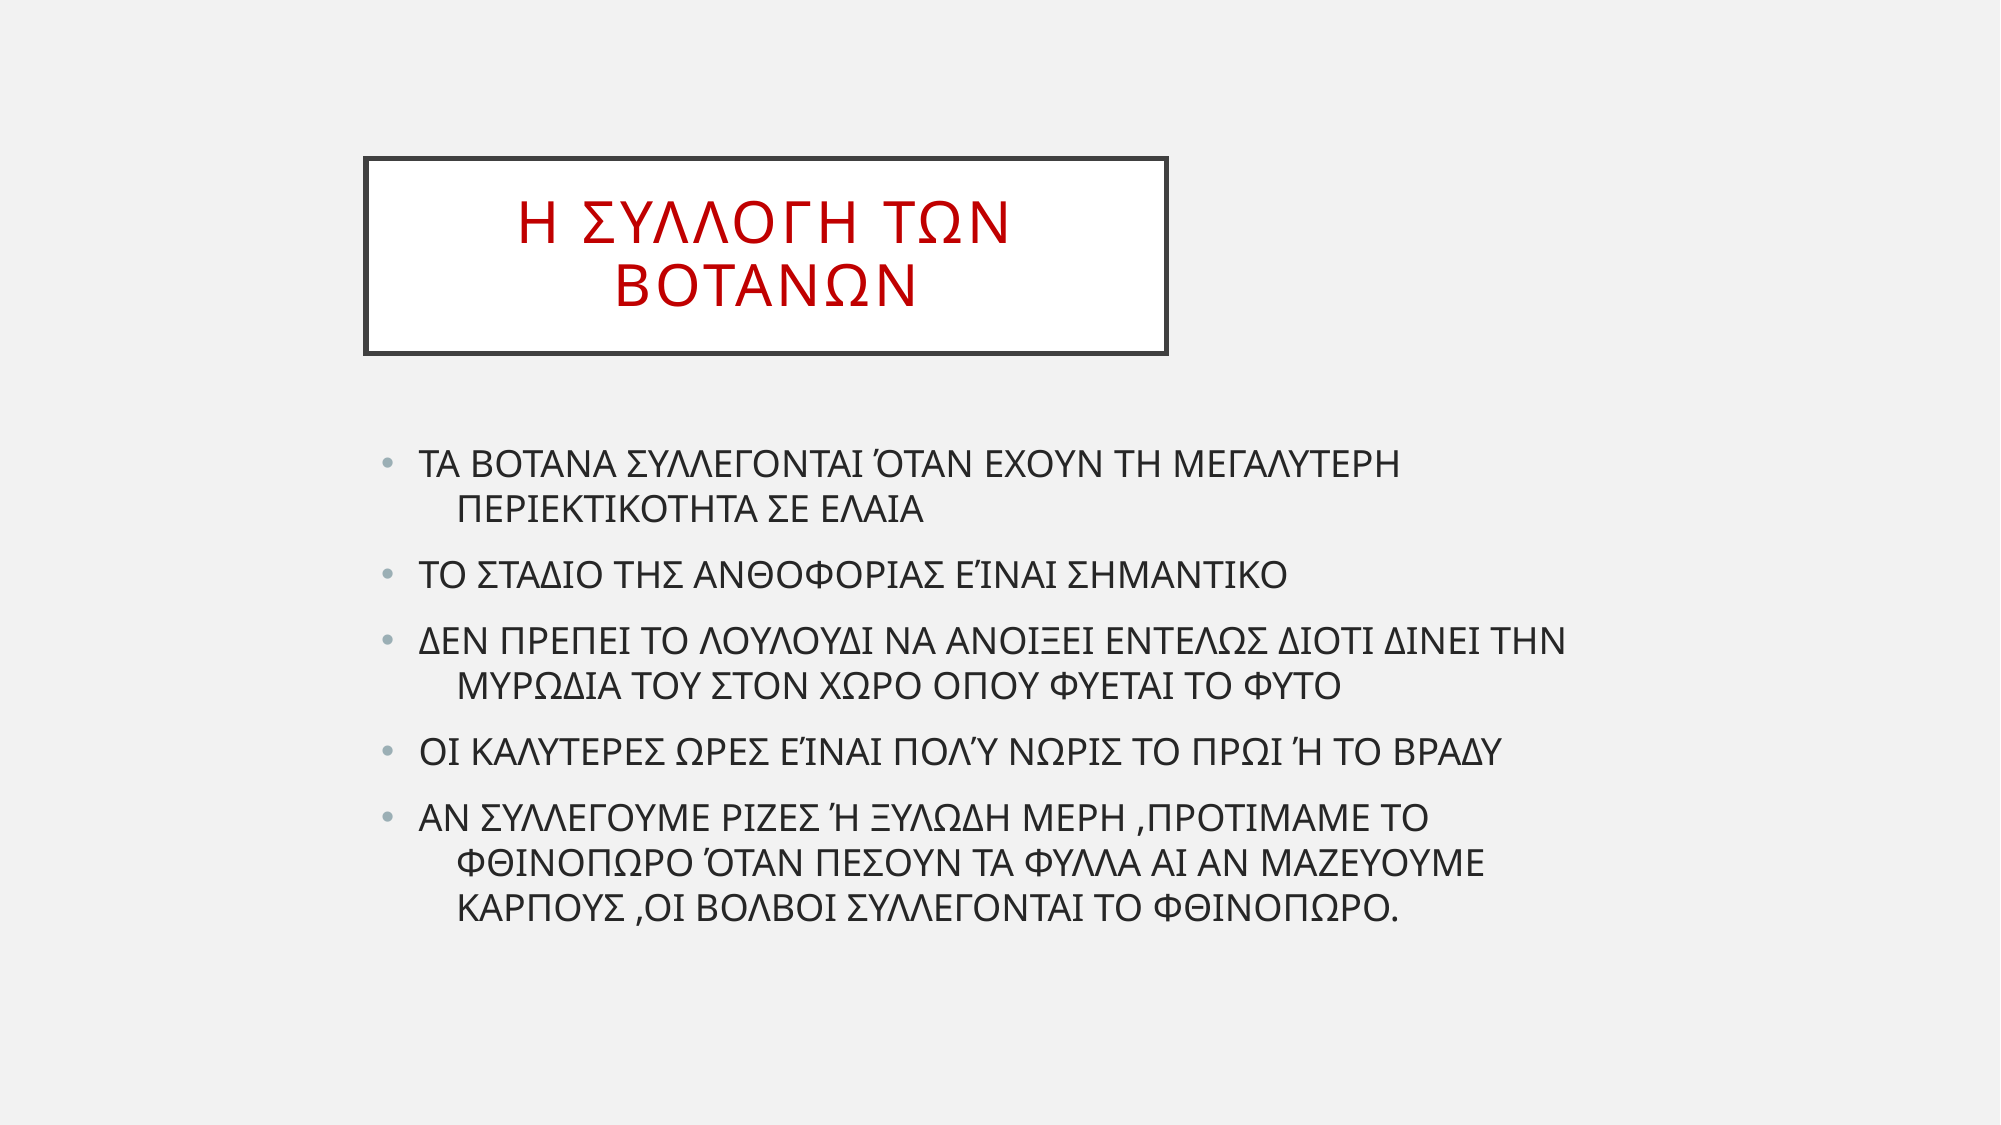

# Η ΣΥΛΛΟΓΗ ΤΩΝ ΒΟΤΑΝΩΝ
ΤΑ ΒΟΤΑΝΑ ΣΥΛΛΕΓΟΝΤΑΙ ΌΤΑΝ ΕΧΟΥΝ ΤΗ ΜΕΓΑΛΥΤΕΡΗ ΠΕΡΙΕΚΤΙΚΟΤΗΤΑ ΣΕ ΕΛΑΙΑ
ΤΟ ΣΤΑΔΙΟ ΤΗΣ ΑΝΘΟΦΟΡΙΑΣ ΕΊΝΑΙ ΣΗΜΑΝΤΙΚΟ
ΔΕΝ ΠΡΕΠΕΙ ΤΟ ΛΟΥΛΟΥΔΙ ΝΑ ΑΝΟΙΞΕΙ ΕΝΤΕΛΩΣ ΔΙΟΤΙ ΔΙΝΕΙ ΤΗΝ ΜΥΡΩΔΙΑ ΤΟΥ ΣΤΟΝ ΧΩΡΟ ΟΠΟΥ ΦΥΕΤΑΙ ΤΟ ΦΥΤΟ
ΟΙ ΚΑΛΥΤΕΡΕΣ ΩΡΕΣ ΕΊΝΑΙ ΠΟΛΎ ΝΩΡΙΣ ΤΟ ΠΡΩΙ Ή ΤΟ ΒΡΑΔΥ
ΑΝ ΣΥΛΛΕΓΟΥΜΕ ΡΙΖΕΣ Ή ΞΥΛΩΔΗ ΜΕΡΗ ,ΠΡΟΤΙΜΑΜΕ ΤΟ ΦΘΙΝΟΠΩΡΟ ΌΤΑΝ ΠΕΣΟΥΝ ΤΑ ΦΥΛΛΑ ΑΙ ΑΝ ΜΑΖΕΥΟΥΜΕ ΚΑΡΠΟΥΣ ,ΟΙ ΒΟΛΒΟΙ ΣΥΛΛΕΓΟΝΤΑΙ ΤΟ ΦΘΙΝΟΠΩΡΟ.